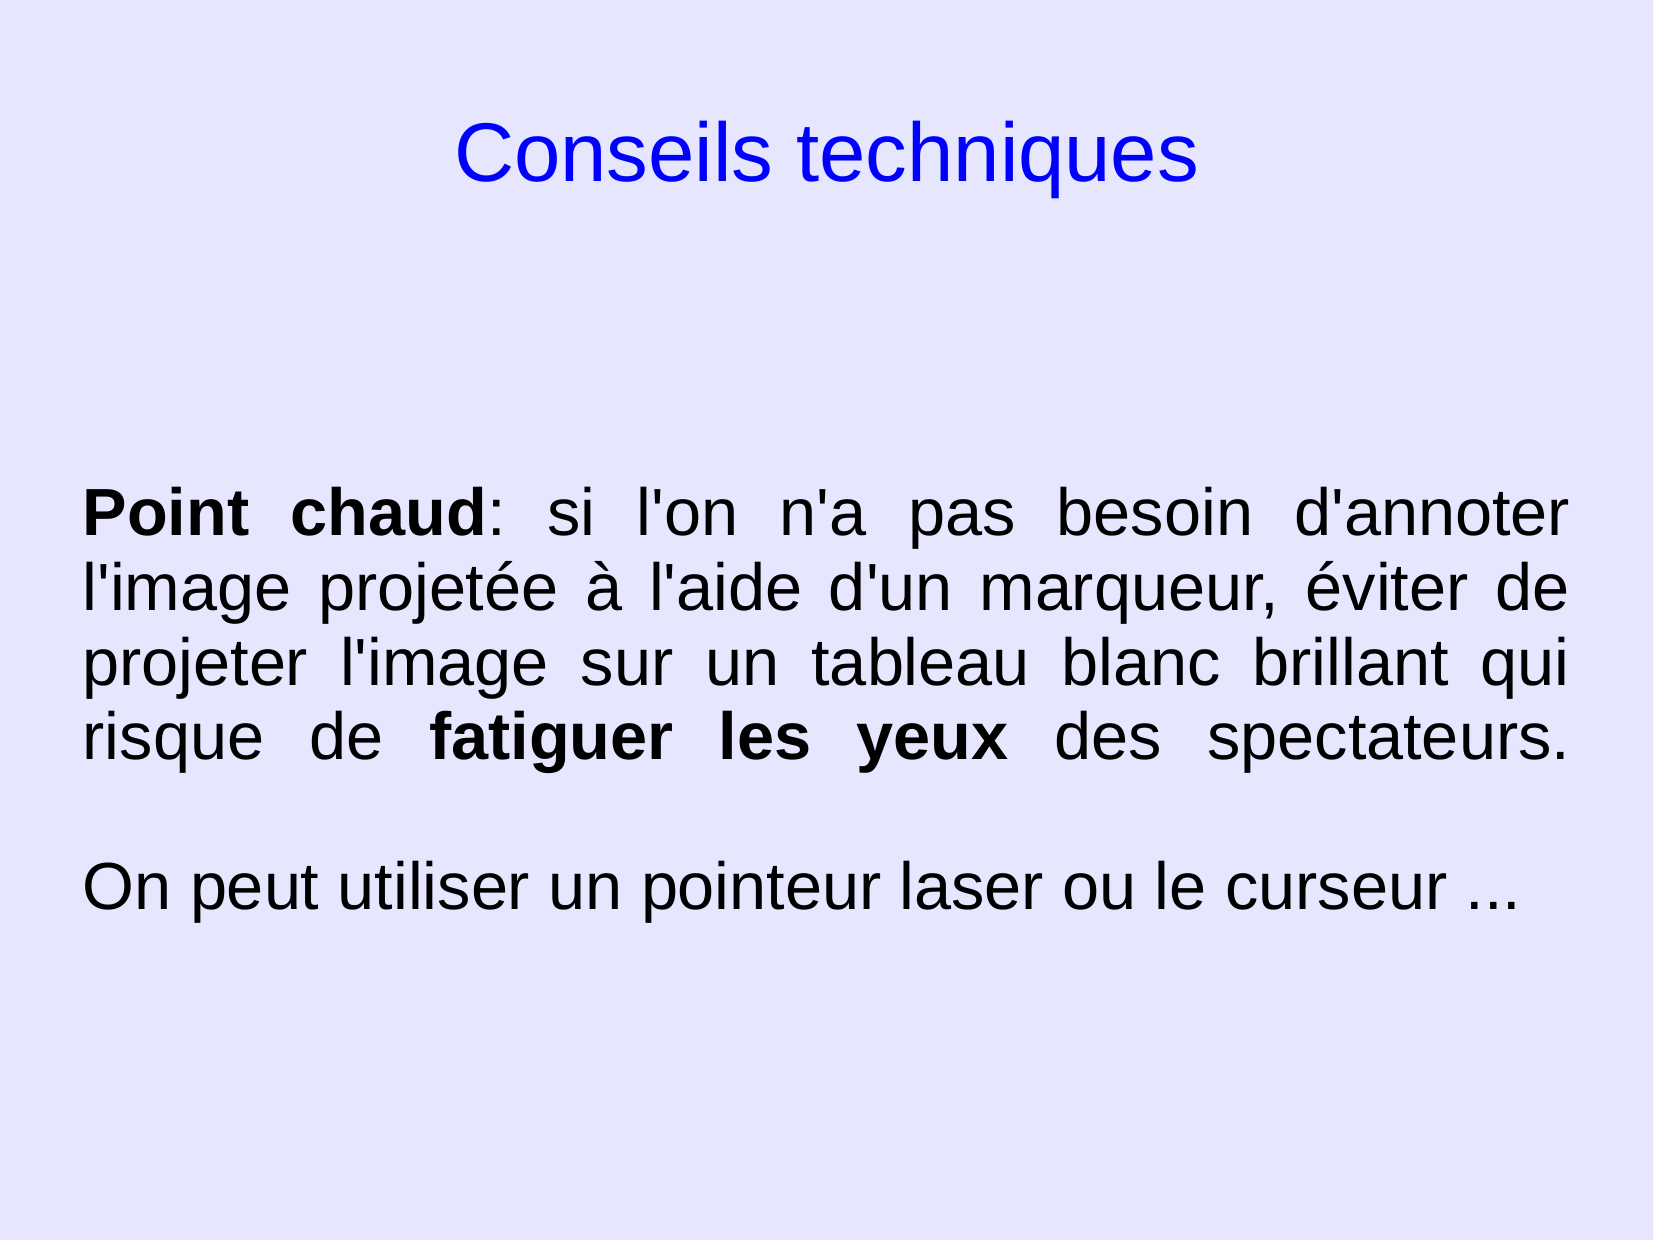

# Conseils techniques
Point chaud: si l'on n'a pas besoin d'annoter l'image projetée à l'aide d'un marqueur, éviter de projeter l'image sur un tableau blanc brillant qui risque de fatiguer les yeux des spectateurs.
On peut utiliser un pointeur laser ou le curseur ...